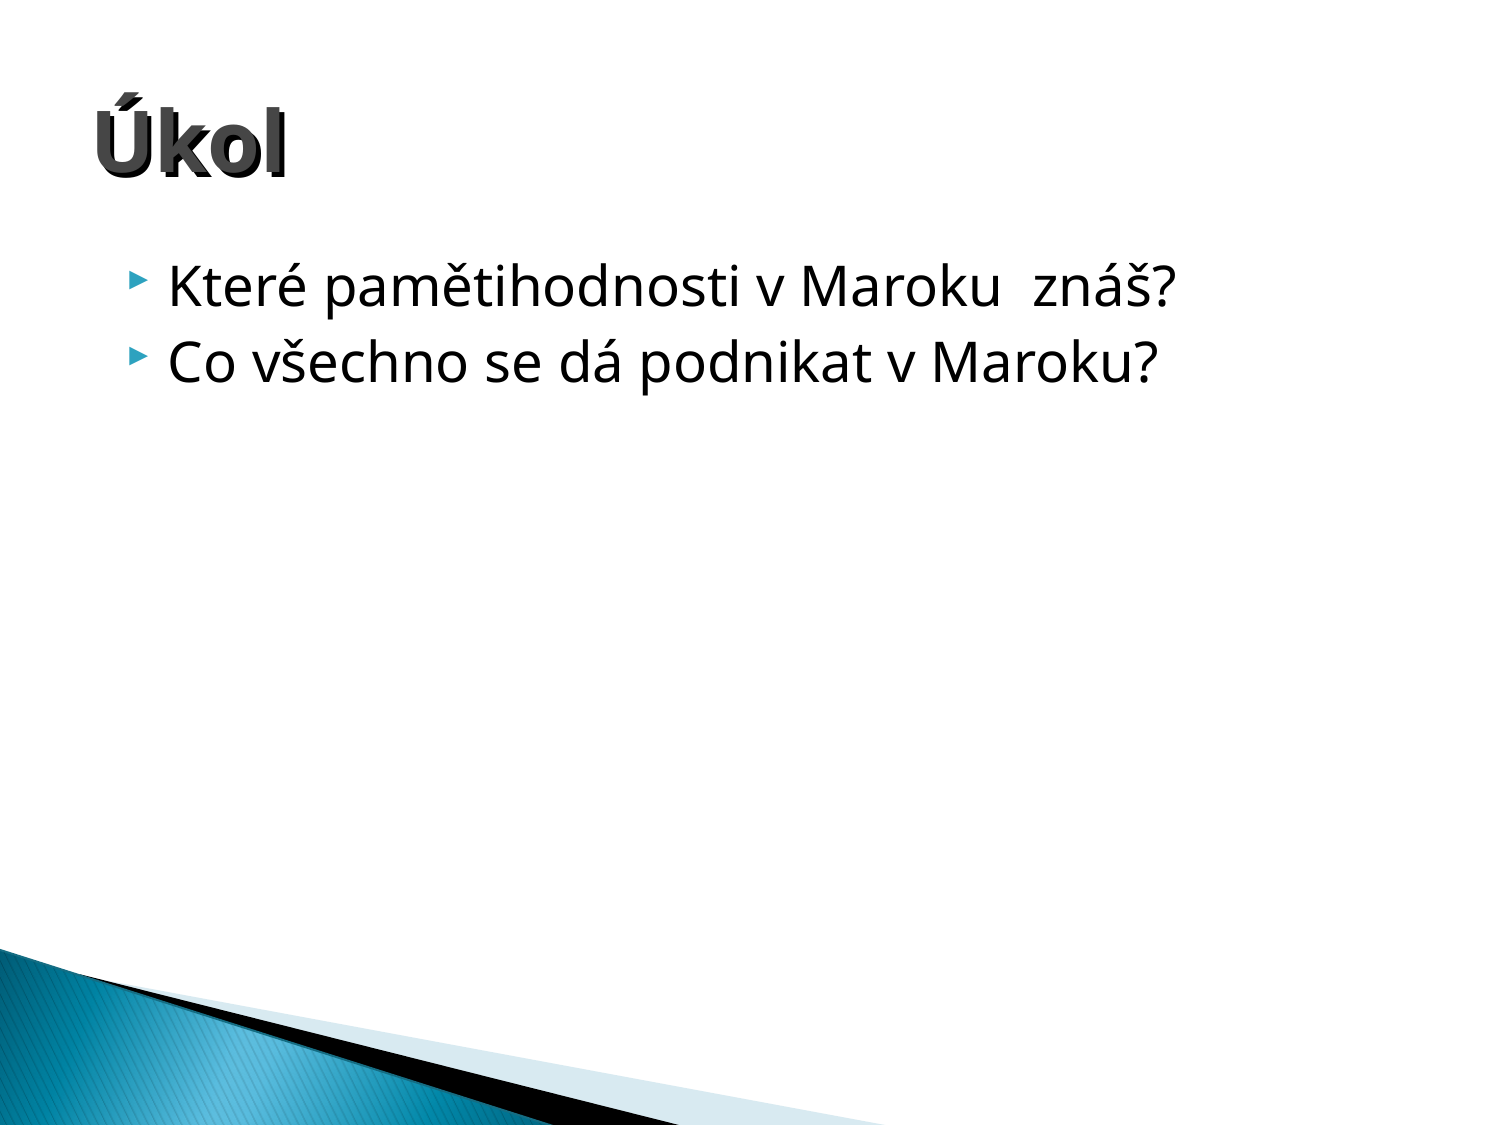

Úkol
# Které pamětihodnosti v Maroku znáš?
Co všechno se dá podnikat v Maroku?